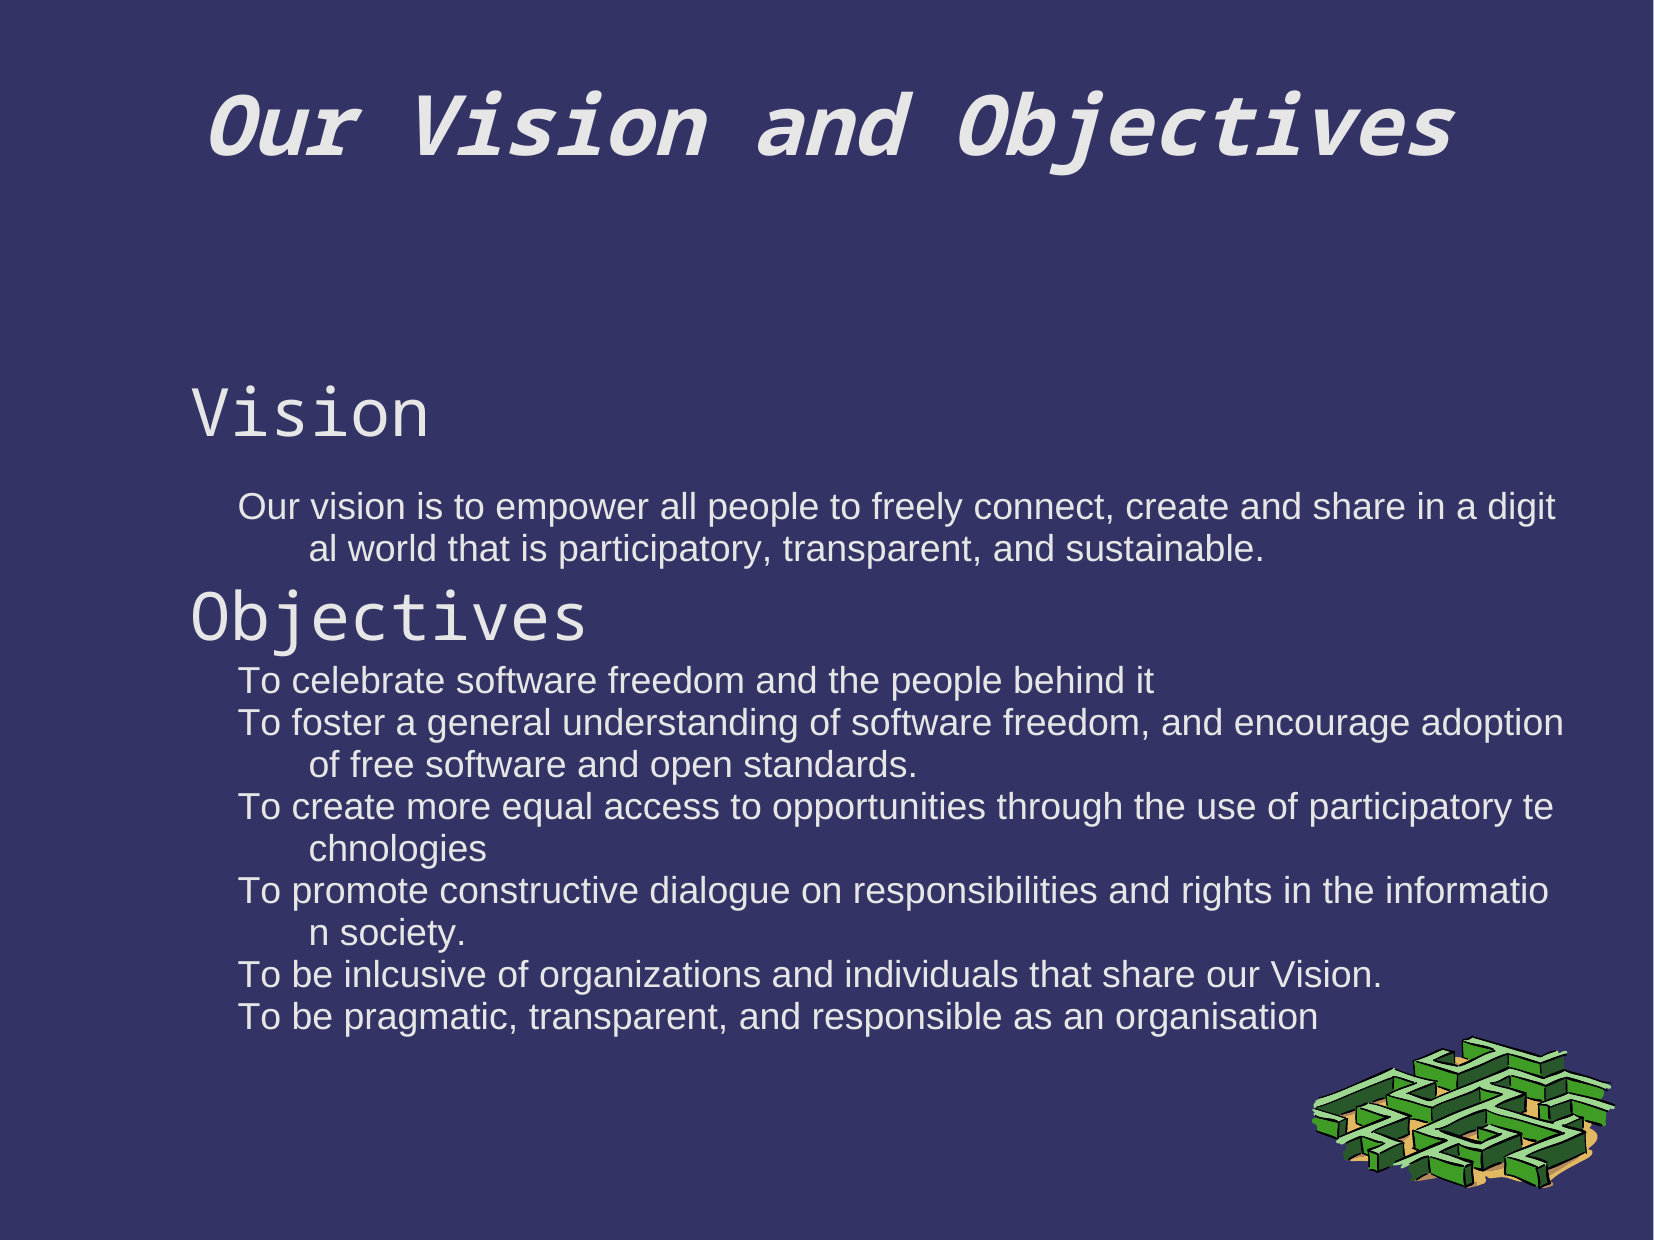

# Our Vision and Objectives
Vision
Our vision is to empower all people to freely connect, create and share in a digital world that is participatory, transparent, and sustainable.
Objectives
To celebrate software freedom and the people behind it
To foster a general understanding of software freedom, and encourage adoption of free software and open standards.
To create more equal access to opportunities through the use of participatory technologies
To promote constructive dialogue on responsibilities and rights in the information society.
To be inlcusive of organizations and individuals that share our Vision.
To be pragmatic, transparent, and responsible as an organisation